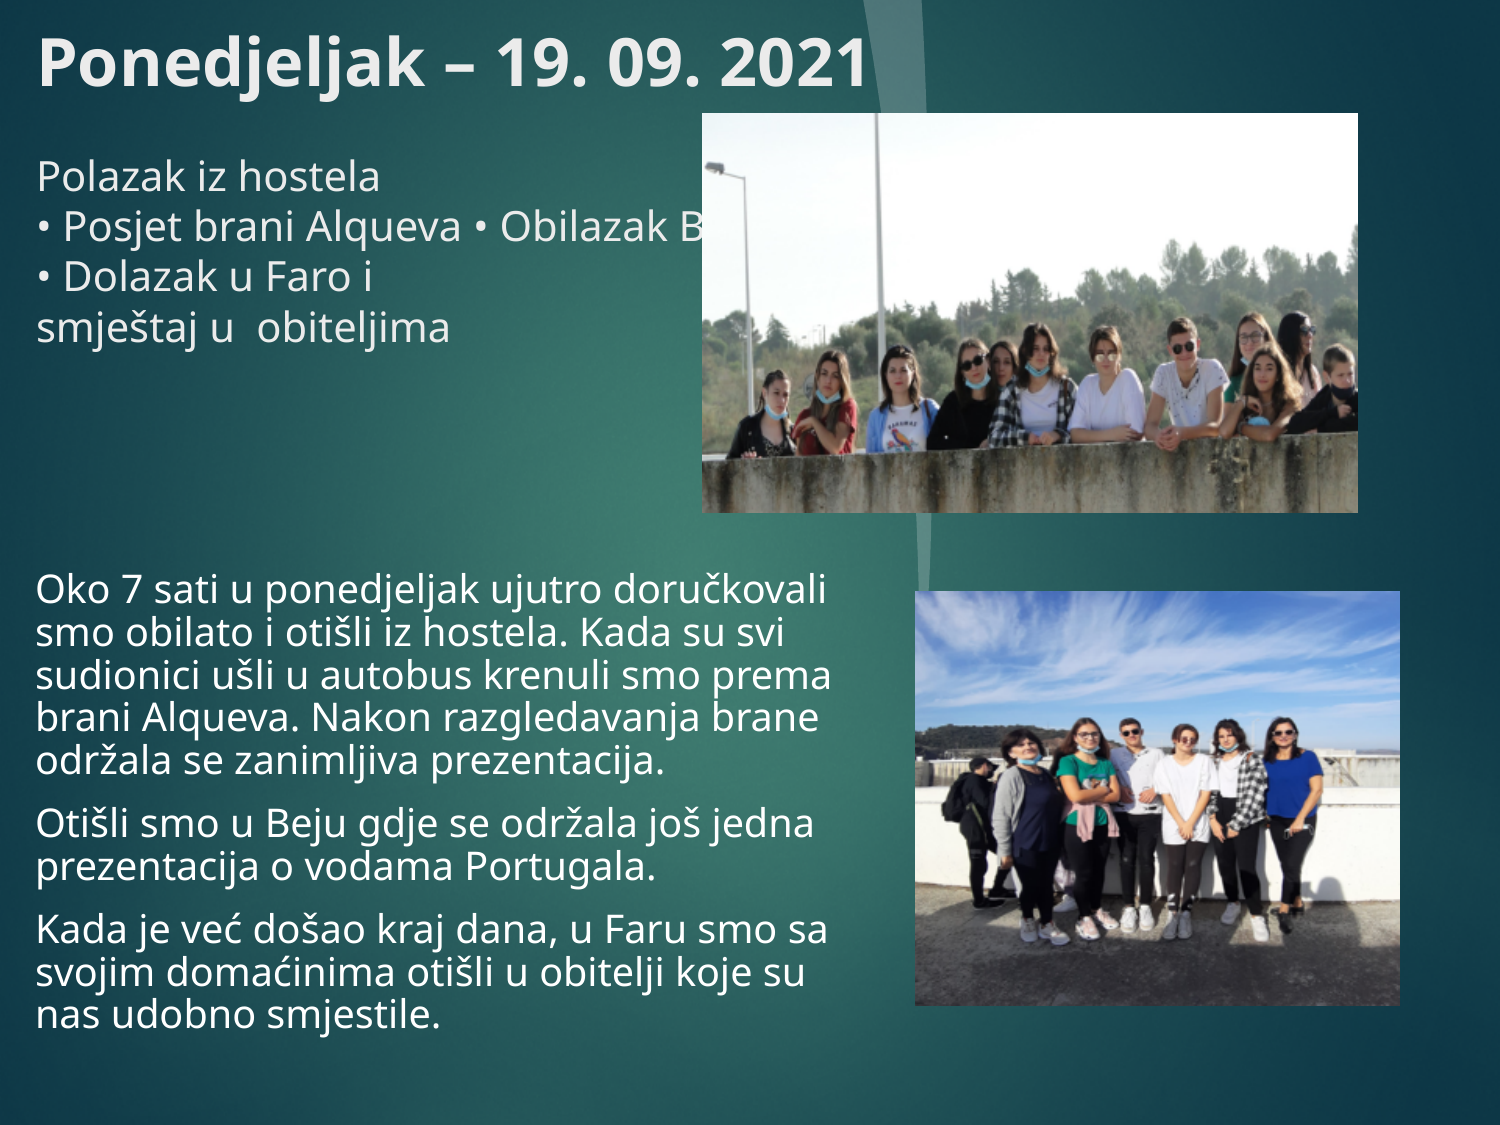

# Ponedjeljak – 19. 09. 2021 Polazak iz hostela • Posjet brani Alqueva • Obilazak Beju • Dolazak u Faro i smještaj u obiteljima
Oko 7 sati u ponedjeljak ujutro doručkovali smo obilato i otišli iz hostela. Kada su svi sudionici ušli u autobus krenuli smo prema brani Alqueva. Nakon razgledavanja brane održala se zanimljiva prezentacija.
Otišli smo u Beju gdje se održala još jedna prezentacija o vodama Portugala.
Kada je već došao kraj dana, u Faru smo sa svojim domaćinima otišli u obitelji koje su nas udobno smjestile.